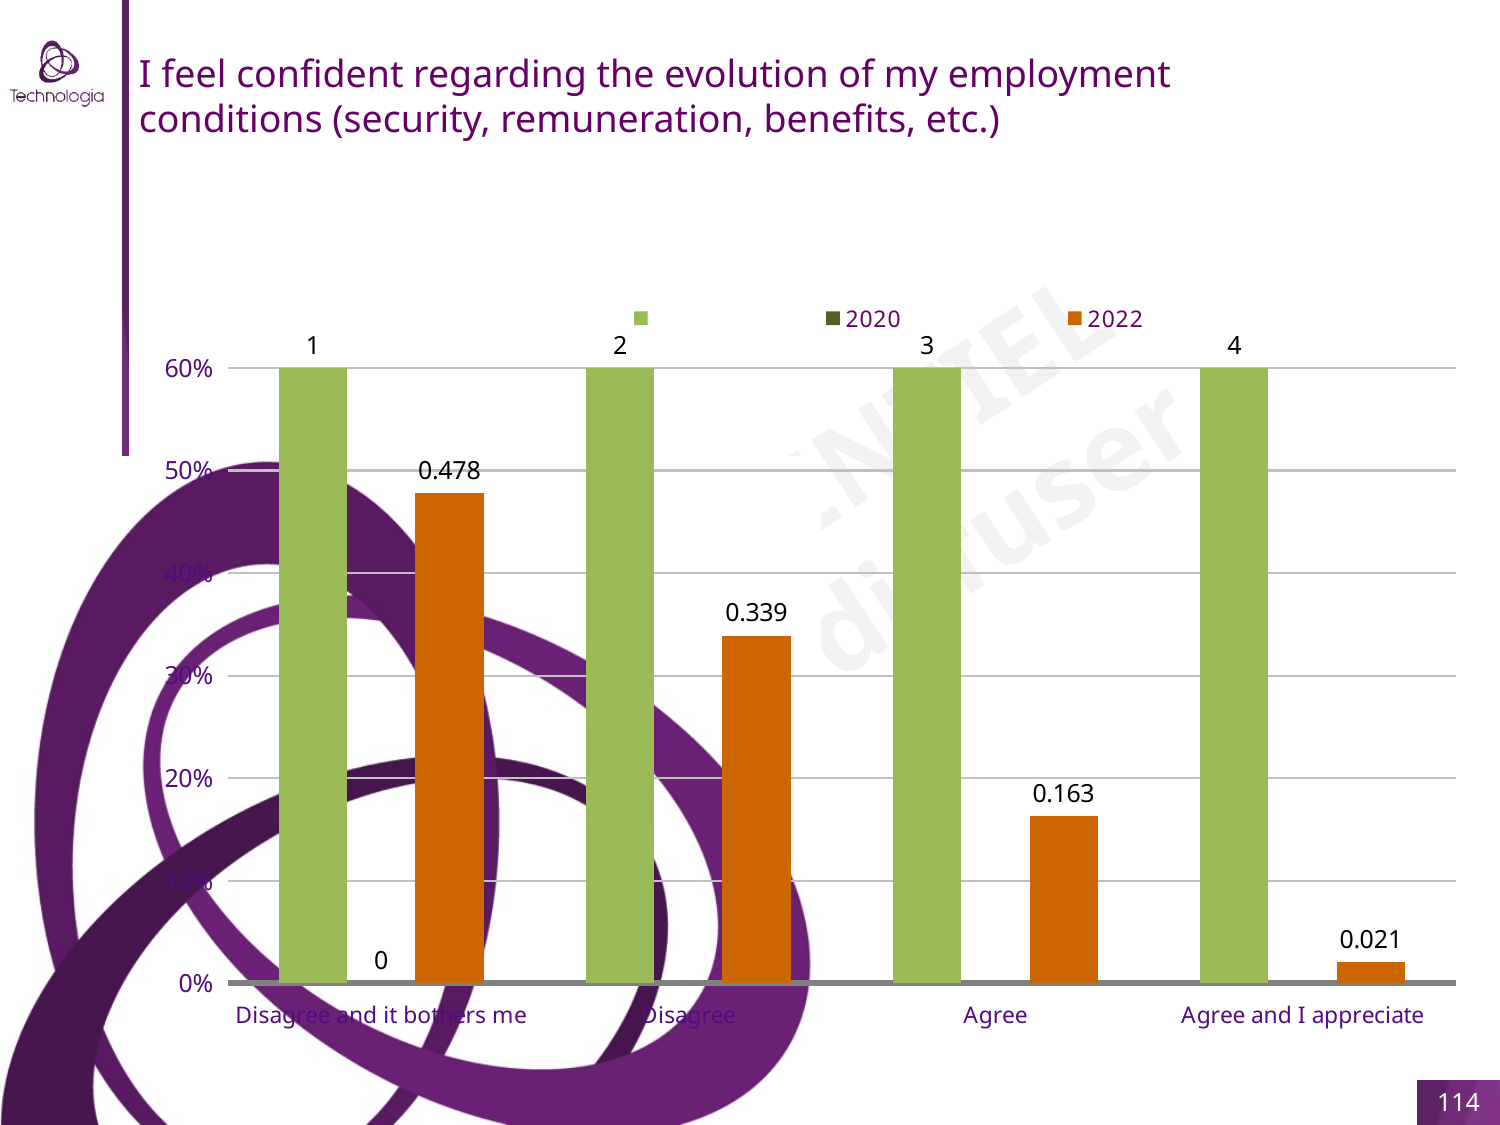

# I feel confident regarding the evolution of my employment conditions (security, remuneration, benefits, etc.)
[unsupported chart]